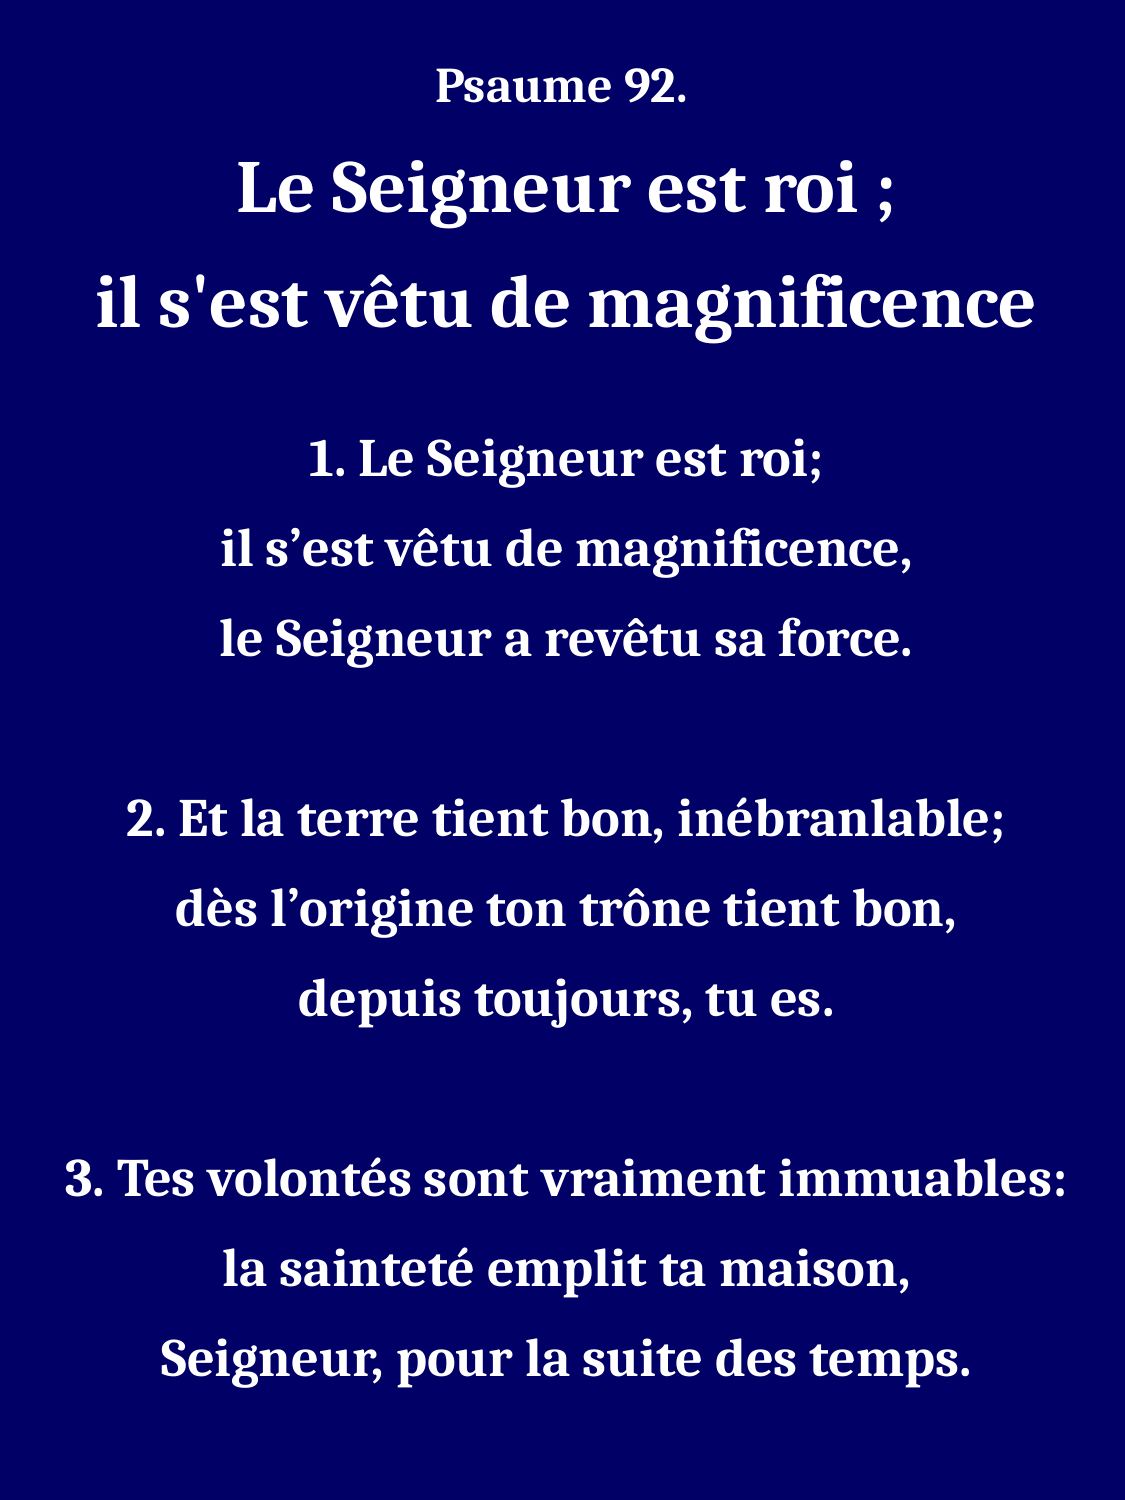

Psaume 92.
Le Seigneur est roi ;
il s'est vêtu de magnificence
1. Le Seigneur est roi;
il s’est vêtu de magnificence,
le Seigneur a revêtu sa force.
2. Et la terre tient bon, inébranlable;
dès l’origine ton trône tient bon,
depuis toujours, tu es.
3. Tes volontés sont vraiment immuables:
la sainteté emplit ta maison,
Seigneur, pour la suite des temps.